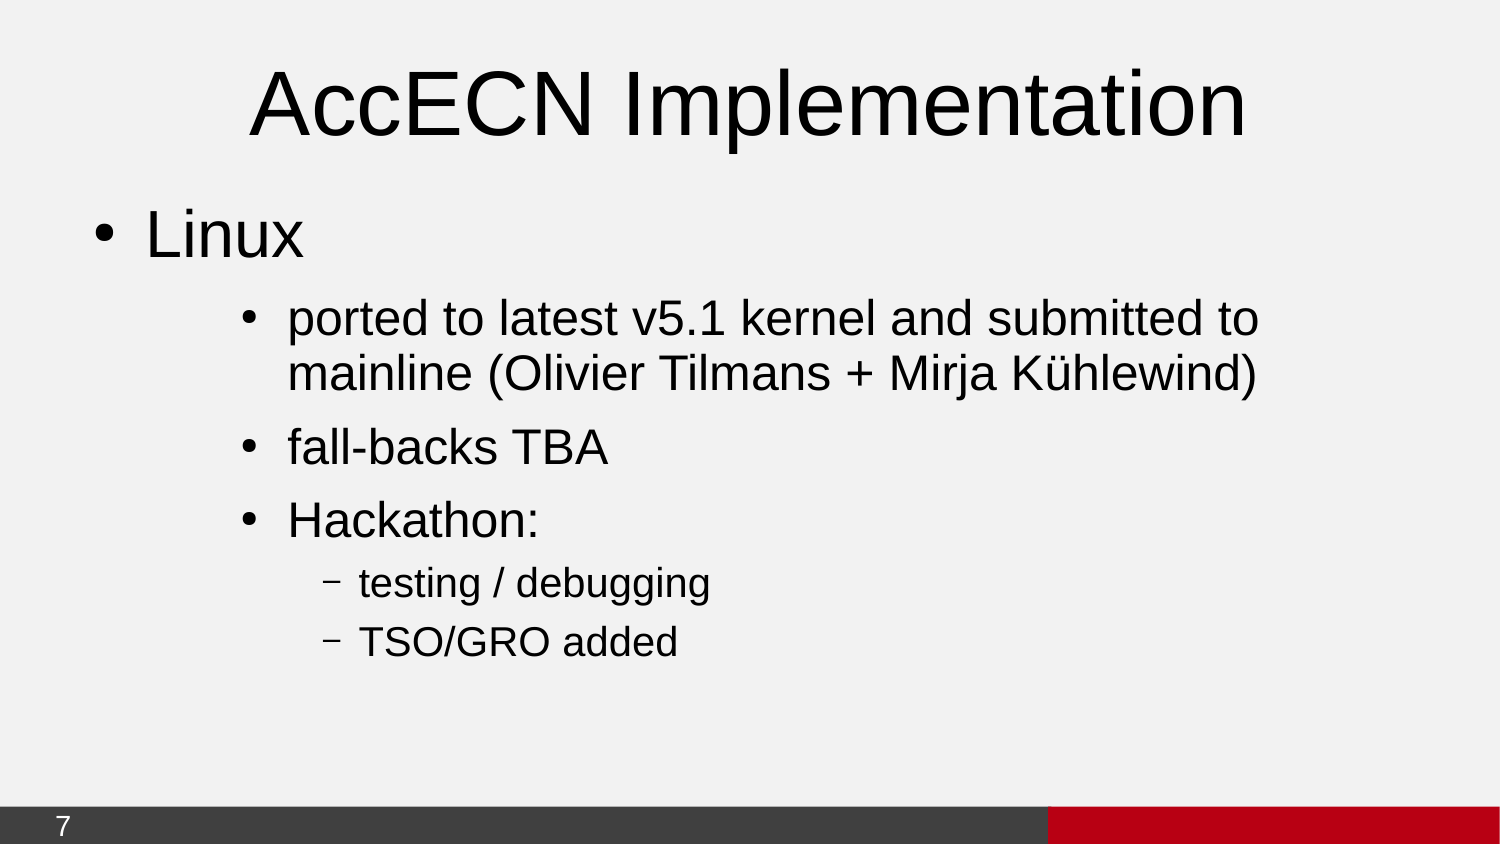

# AccECN Implementation
Linux
ported to latest v5.1 kernel and submitted to mainline (Olivier Tilmans + Mirja Kühlewind)
fall-backs TBA
Hackathon:
testing / debugging
TSO/GRO added
7